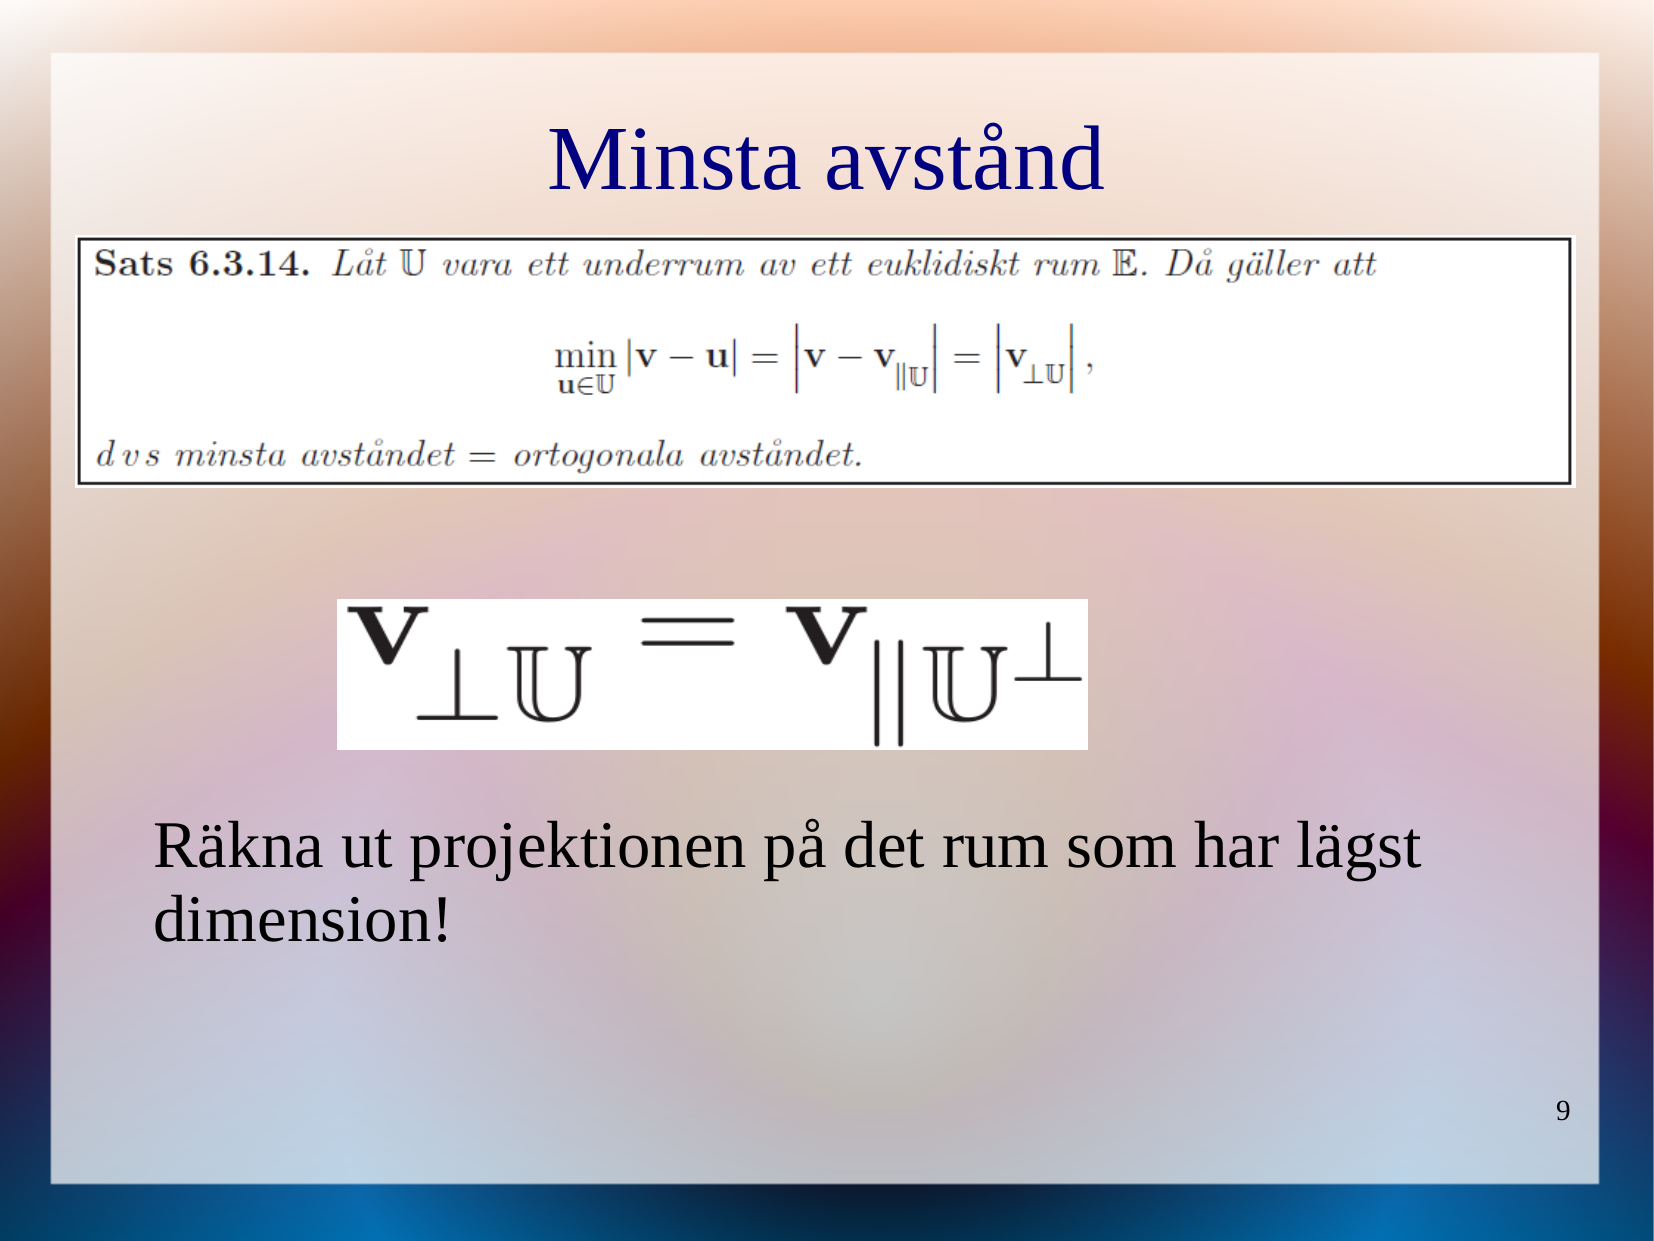

# Minsta avstånd
Räkna ut projektionen på det rum som har lägst dimension!
9